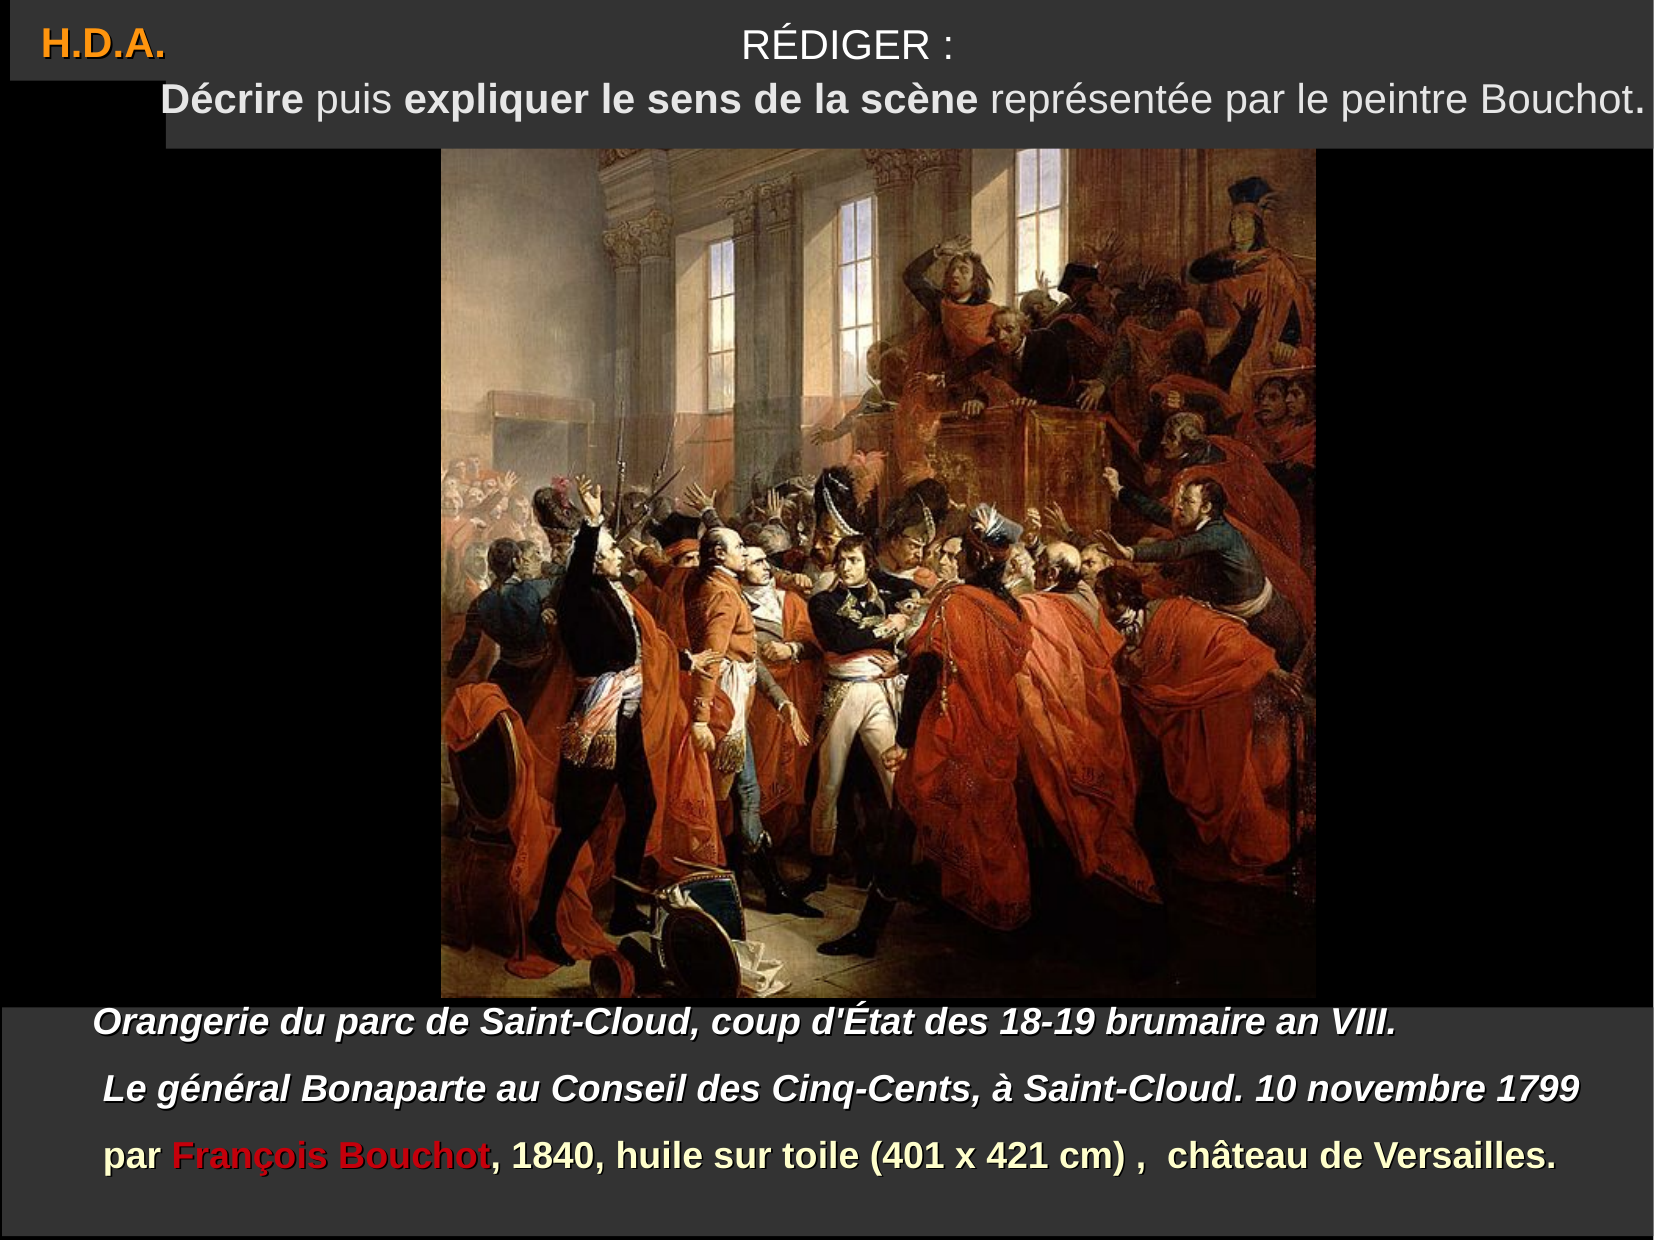

RÉDIGER :
 Comment se caractérisait la société au temps du Directoire ?
H.D.A. :
RÉDIGER :
Décrire puis expliquer le sens de la scène représentée par le peintre Bouchot.
Orangerie du parc de Saint-Cloud, coup d'État des 18-19 brumaire an VIII.
 Le général Bonaparte au Conseil des Cinq-Cents, à Saint-Cloud. 10 novembre 1799
 par François Bouchot, 1840, huile sur toile (401 x 421 cm) , château de Versailles.
http://www.histoire-image.org/site/oeuvre/analyse.php?i=206&d=1&c=Napoleon%20Bonaparte